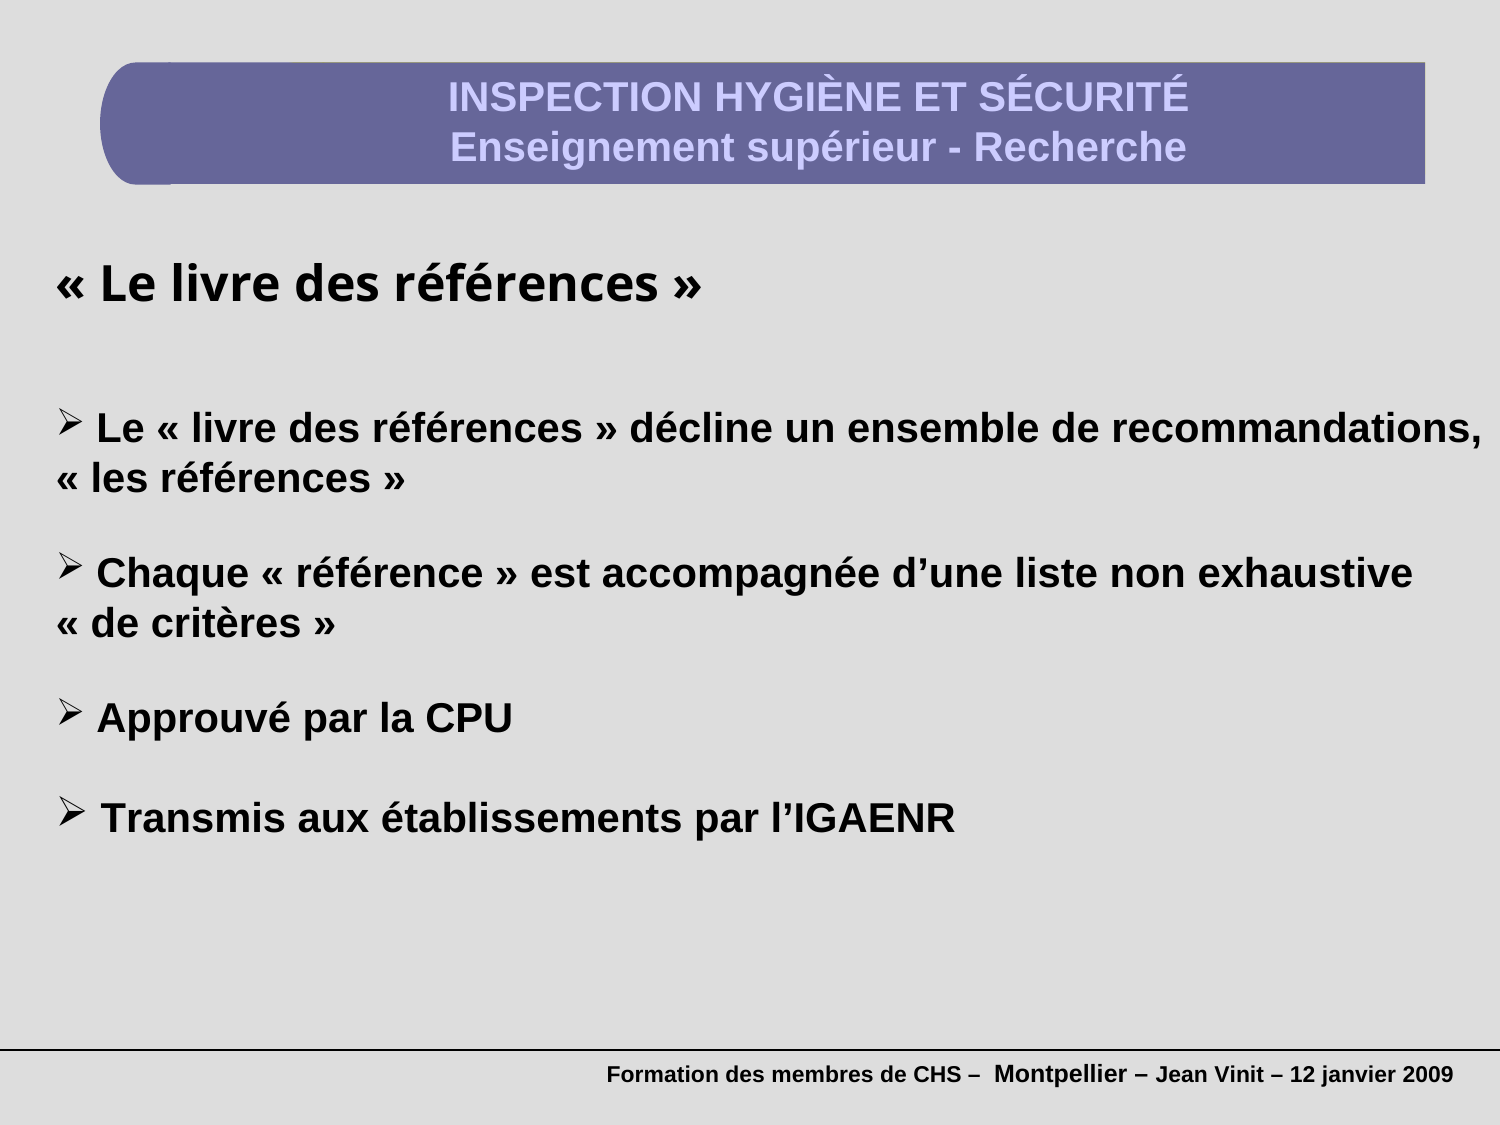

« Le livre des références »
 Le « livre des références » décline un ensemble de recommandations, « les références »
 Chaque « référence » est accompagnée d’une liste non exhaustive « de critères »
 Approuvé par la CPU
 Transmis aux établissements par l’IGAENR